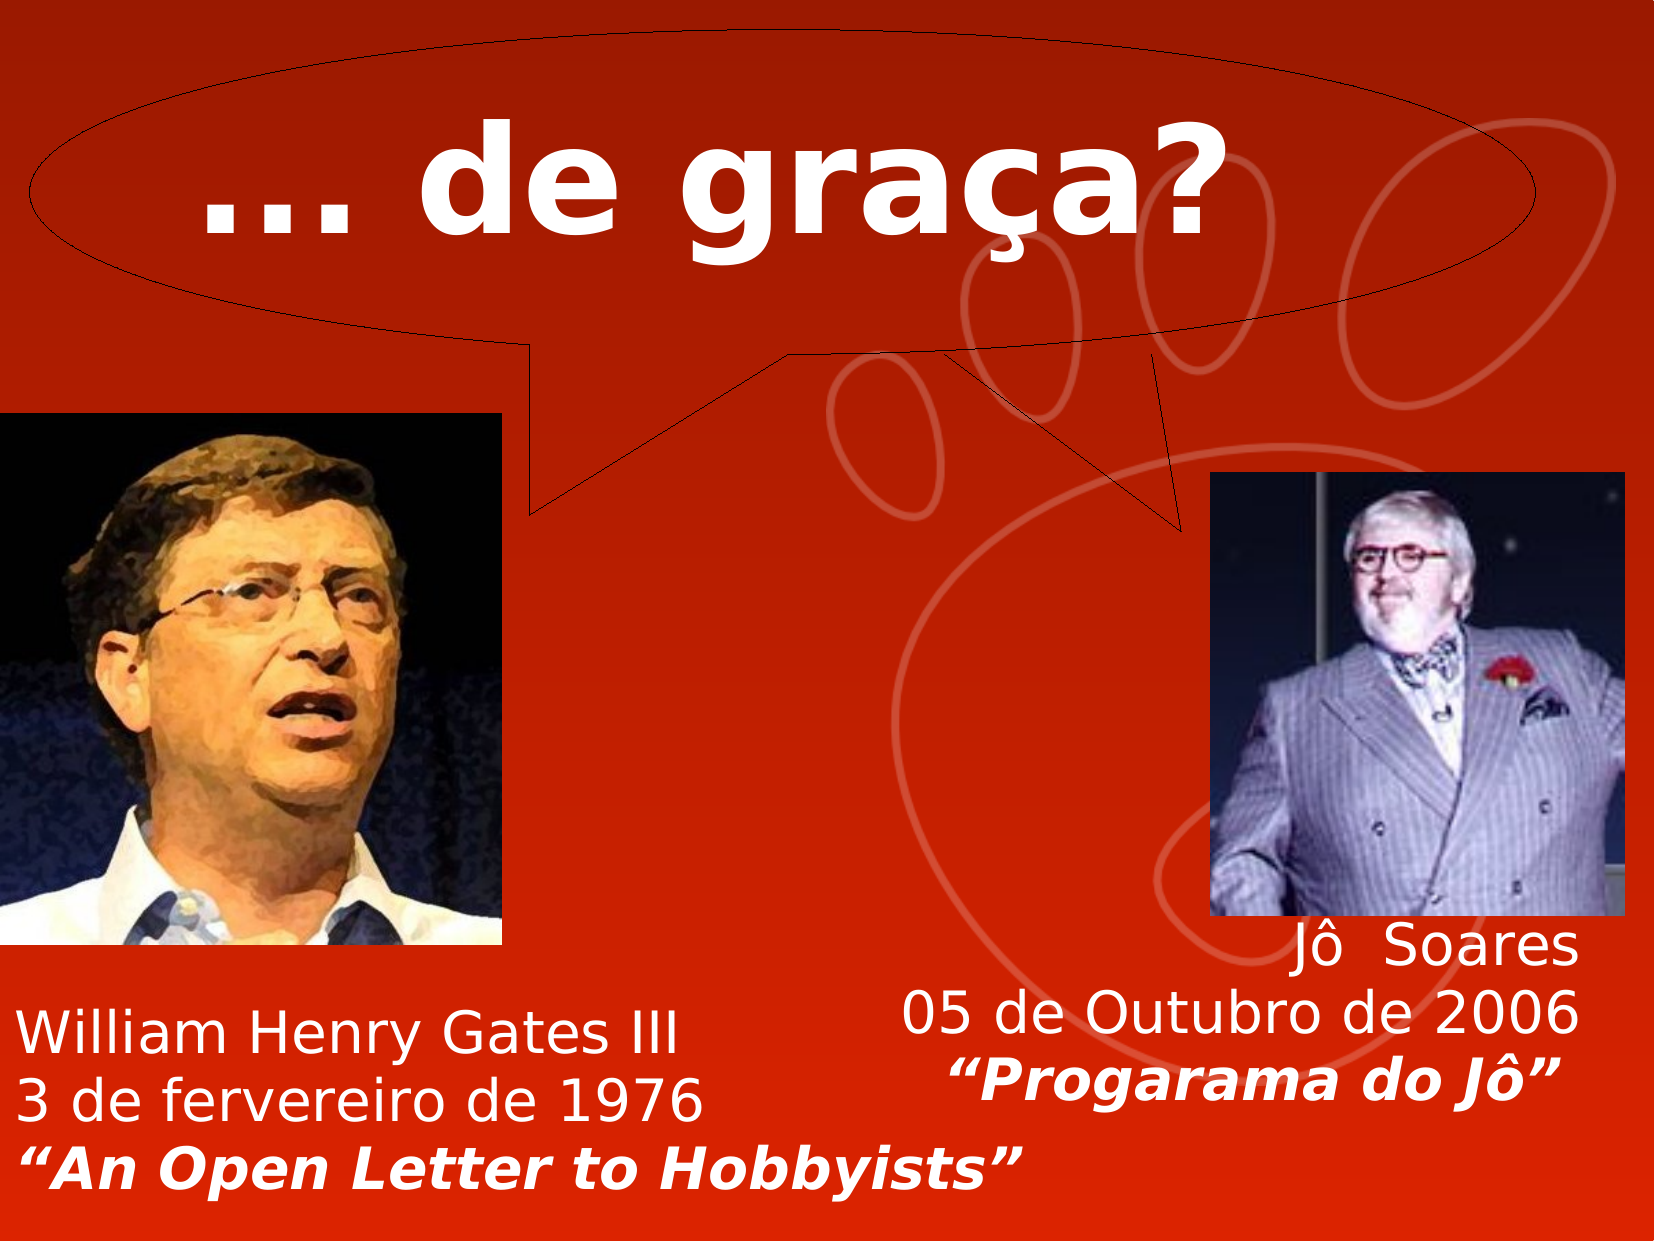

# ... de graça?
Jô Soares
05 de Outubro de 2006
“Progarama do Jô”
William Henry Gates III
3 de fervereiro de 1976
“An Open Letter to Hobbyists”